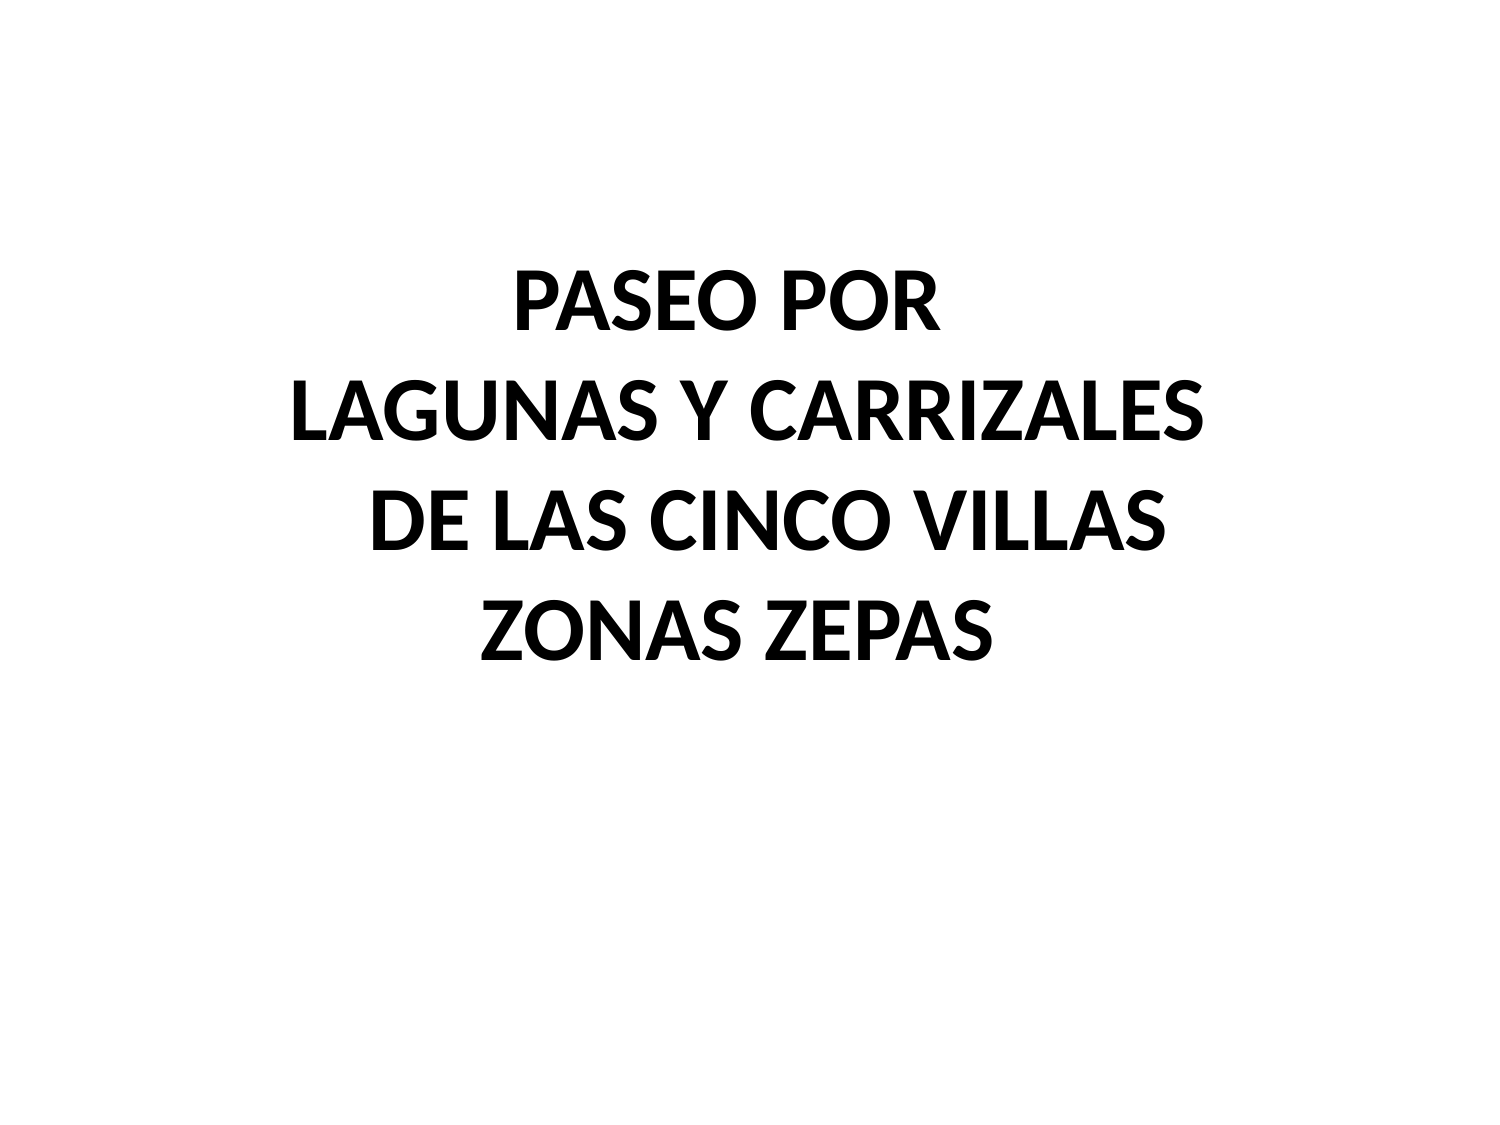

# PASEO POR LAGUNAS Y CARRIZALES DE LAS CINCO VILLAS ZONAS ZEPAS